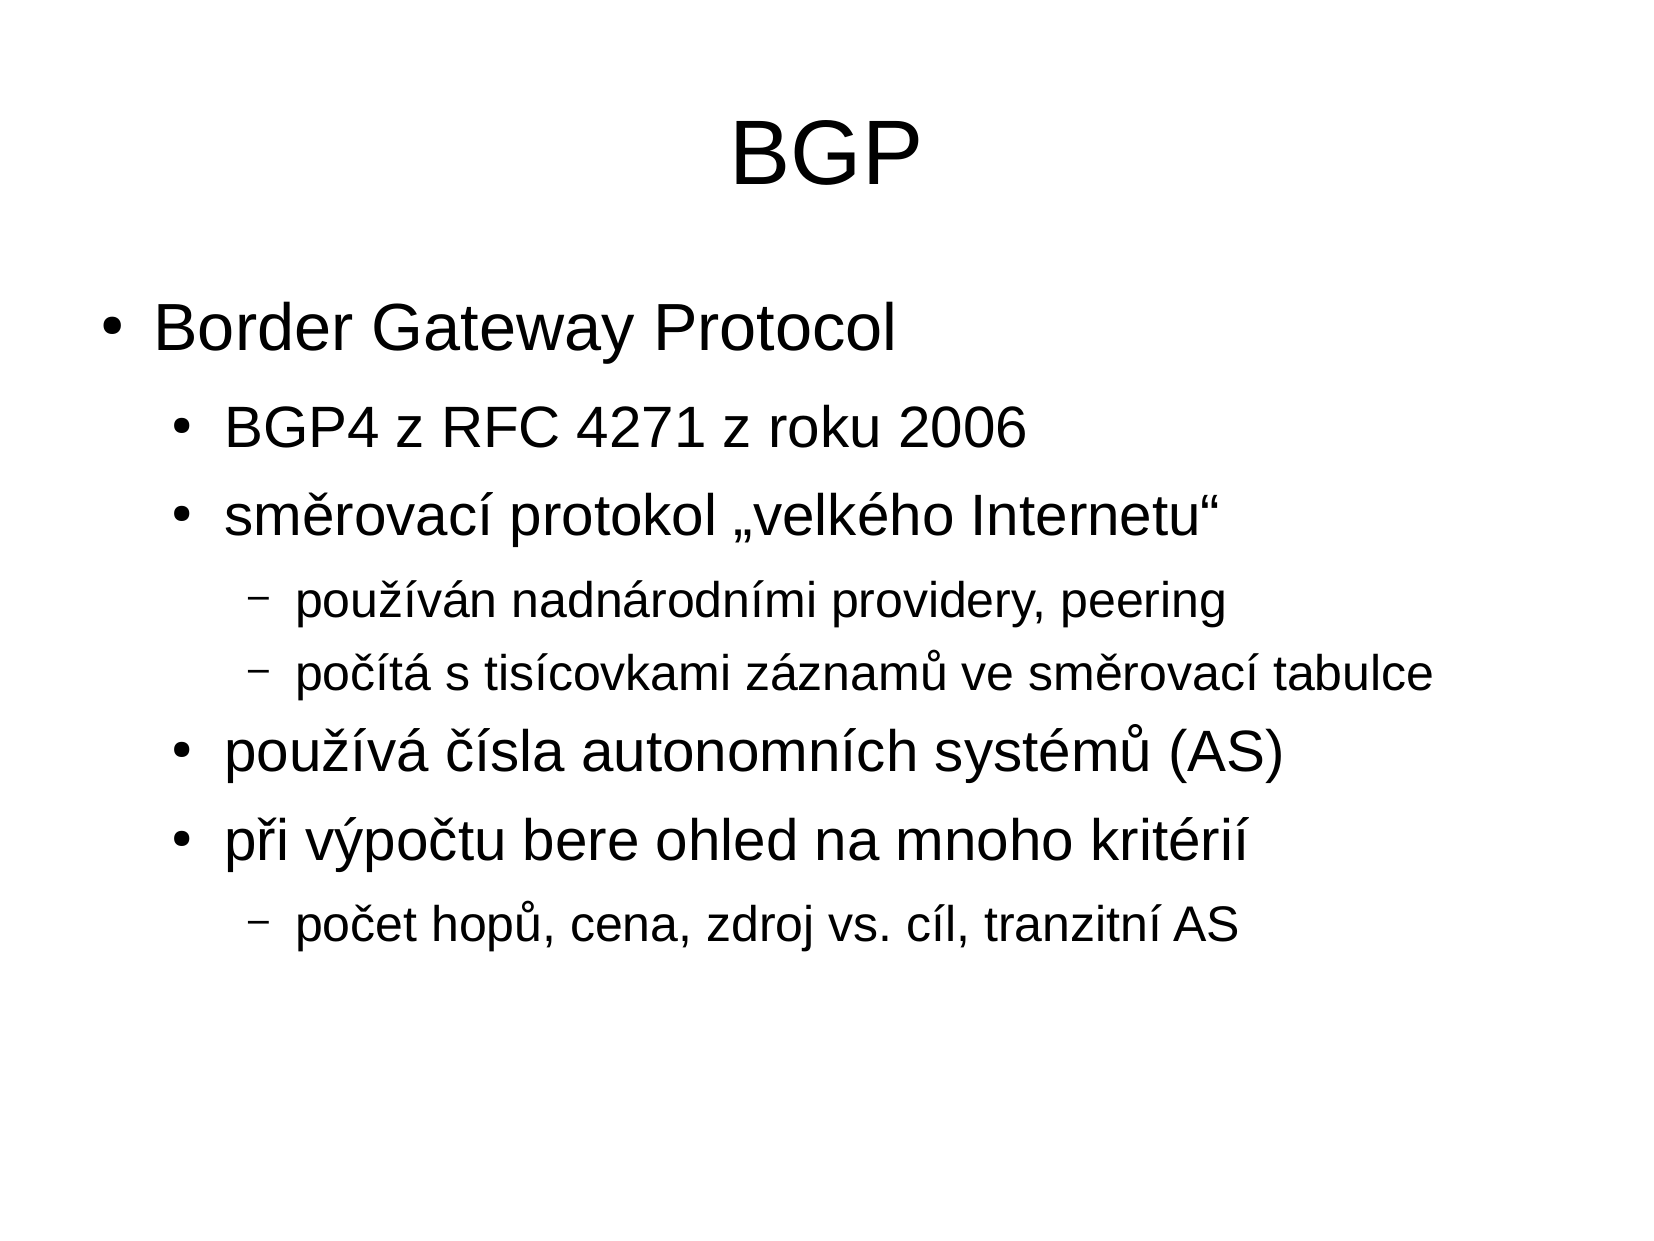

# BGP
Border Gateway Protocol
BGP4 z RFC 4271 z roku 2006
směrovací protokol „velkého Internetu“
používán nadnárodními providery, peering
počítá s tisícovkami záznamů ve směrovací tabulce
používá čísla autonomních systémů (AS)
při výpočtu bere ohled na mnoho kritérií
počet hopů, cena, zdroj vs. cíl, tranzitní AS